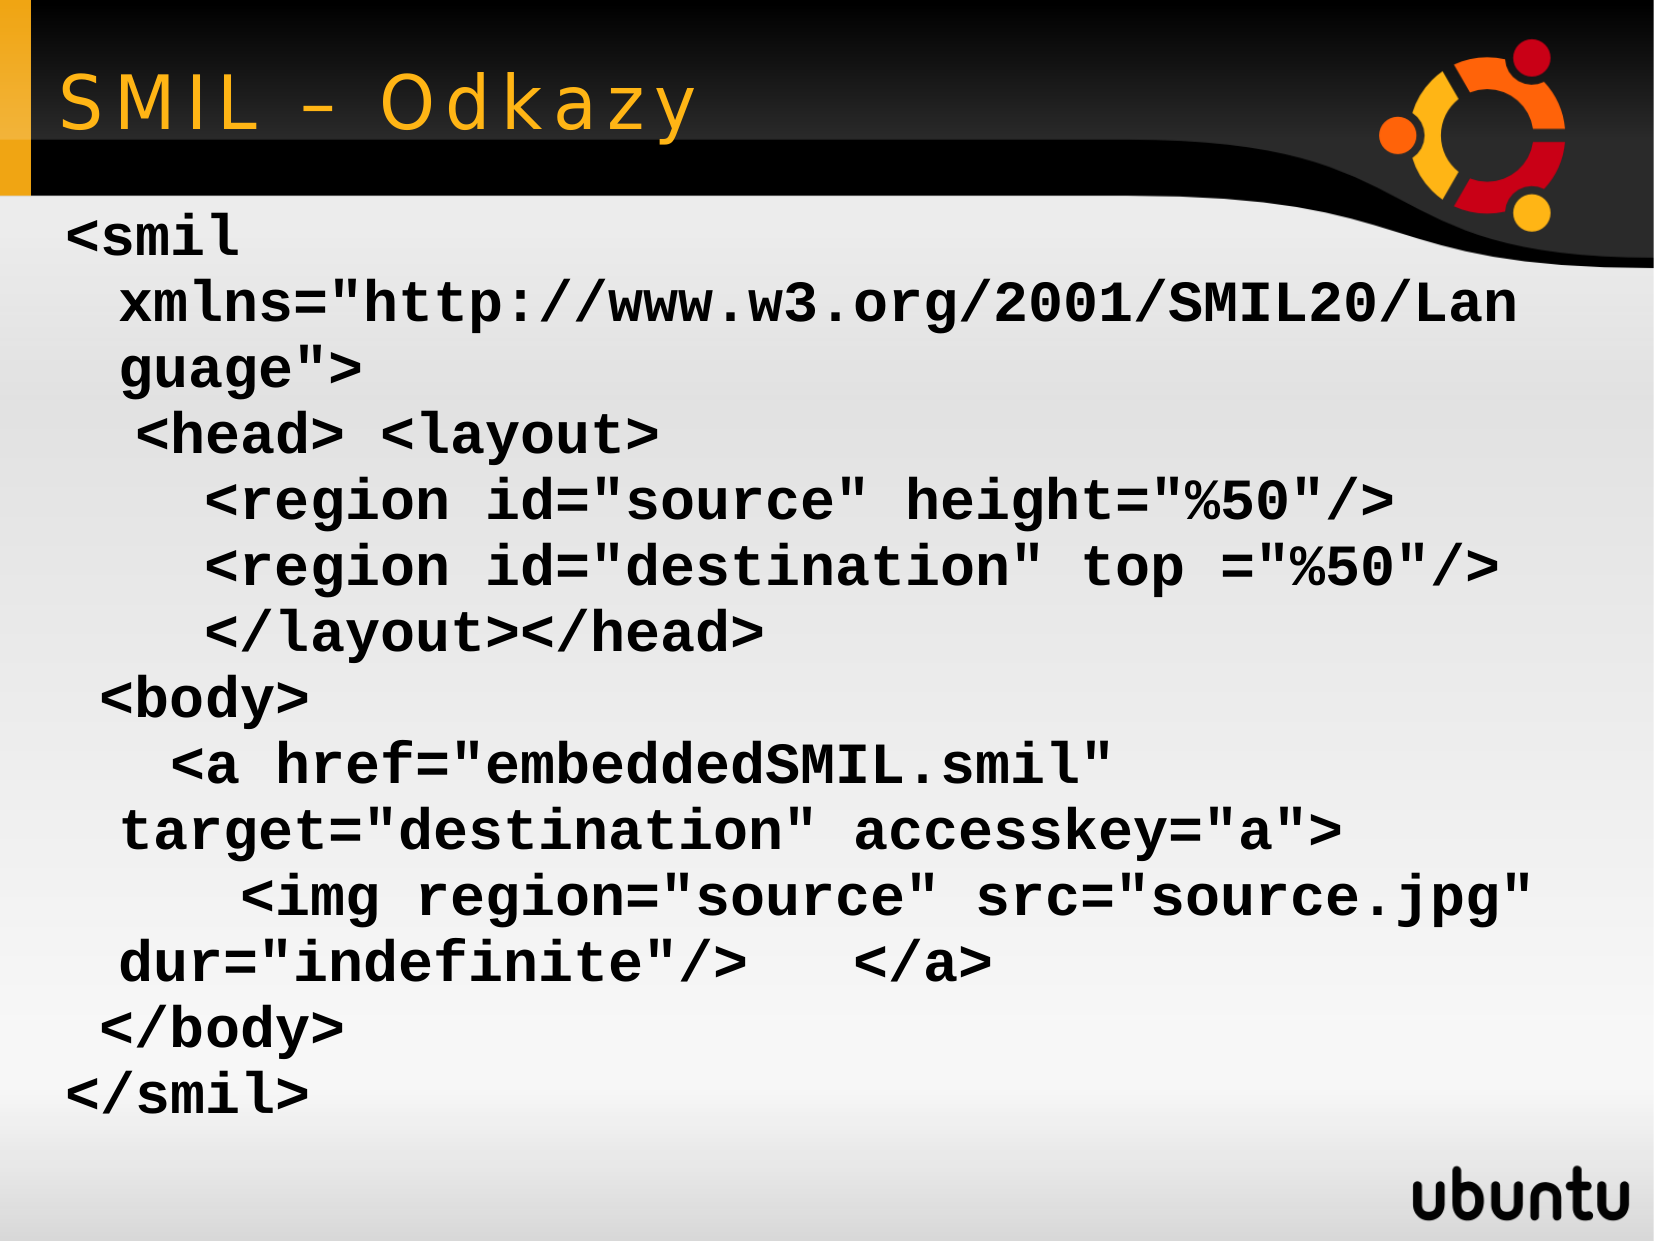

# SMIL – Odkazy
<smil xmlns="http://www.w3.org/2001/SMIL20/Language">
 <head> <layout>
 <region id="source" height="%50"/>
 <region id="destination" top ="%50"/>
 </layout></head>
 <body>
 <a href="embeddedSMIL.smil" target="destination" accesskey="a">
 <img region="source" src="source.jpg" dur="indefinite"/> </a>
 </body>
</smil>